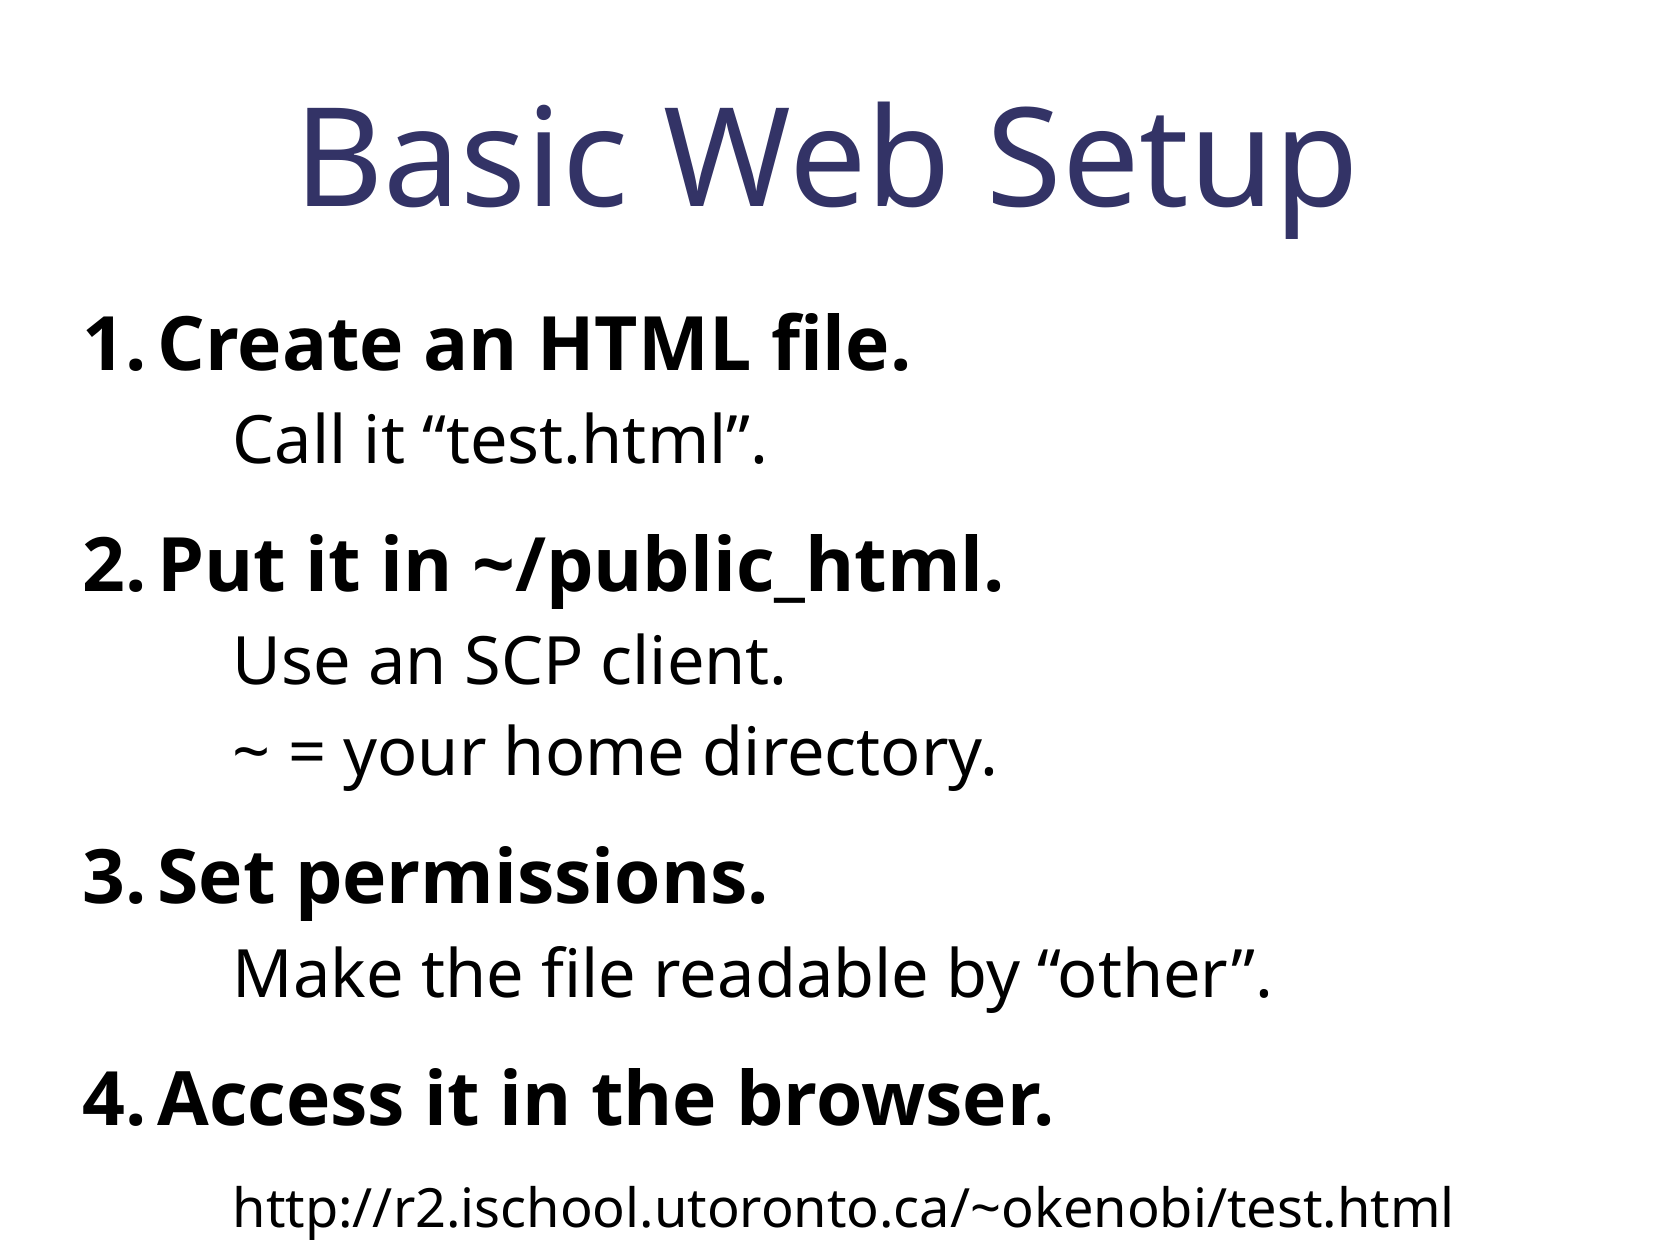

# Basic Web Setup
1.	Create an HTML file.
		Call it “test.html”.
2.	Put it in ~/public_html.
		Use an SCP client.
		~ = your home directory.
3.	Set permissions.
		Make the file readable by “other”.
4.	Access it in the browser.
		http://r2.ischool.utoronto.ca/~okenobi/test.html
		(Replace “okenobi” with your username.)